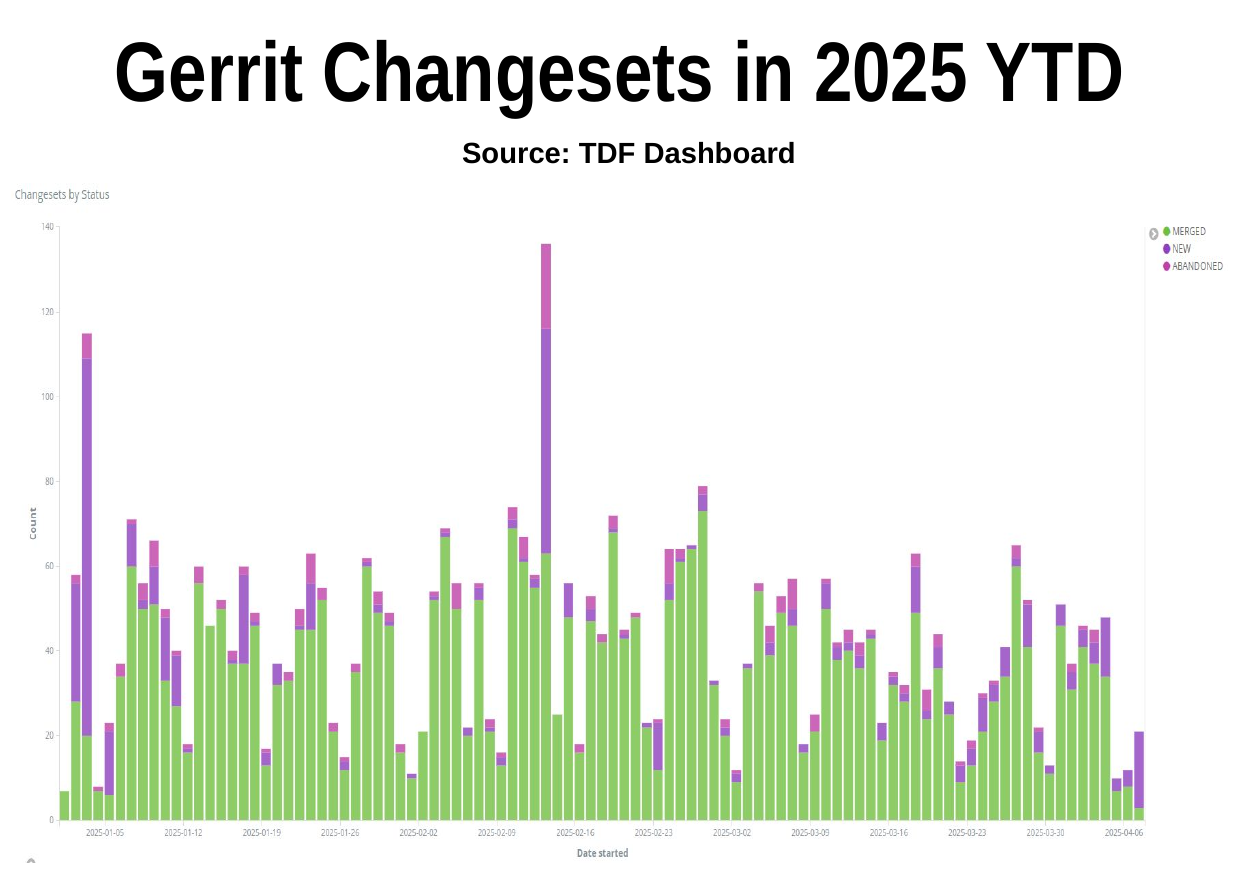

# Gerrit Changesets in 2025 YTD
Source: TDF Dashboard